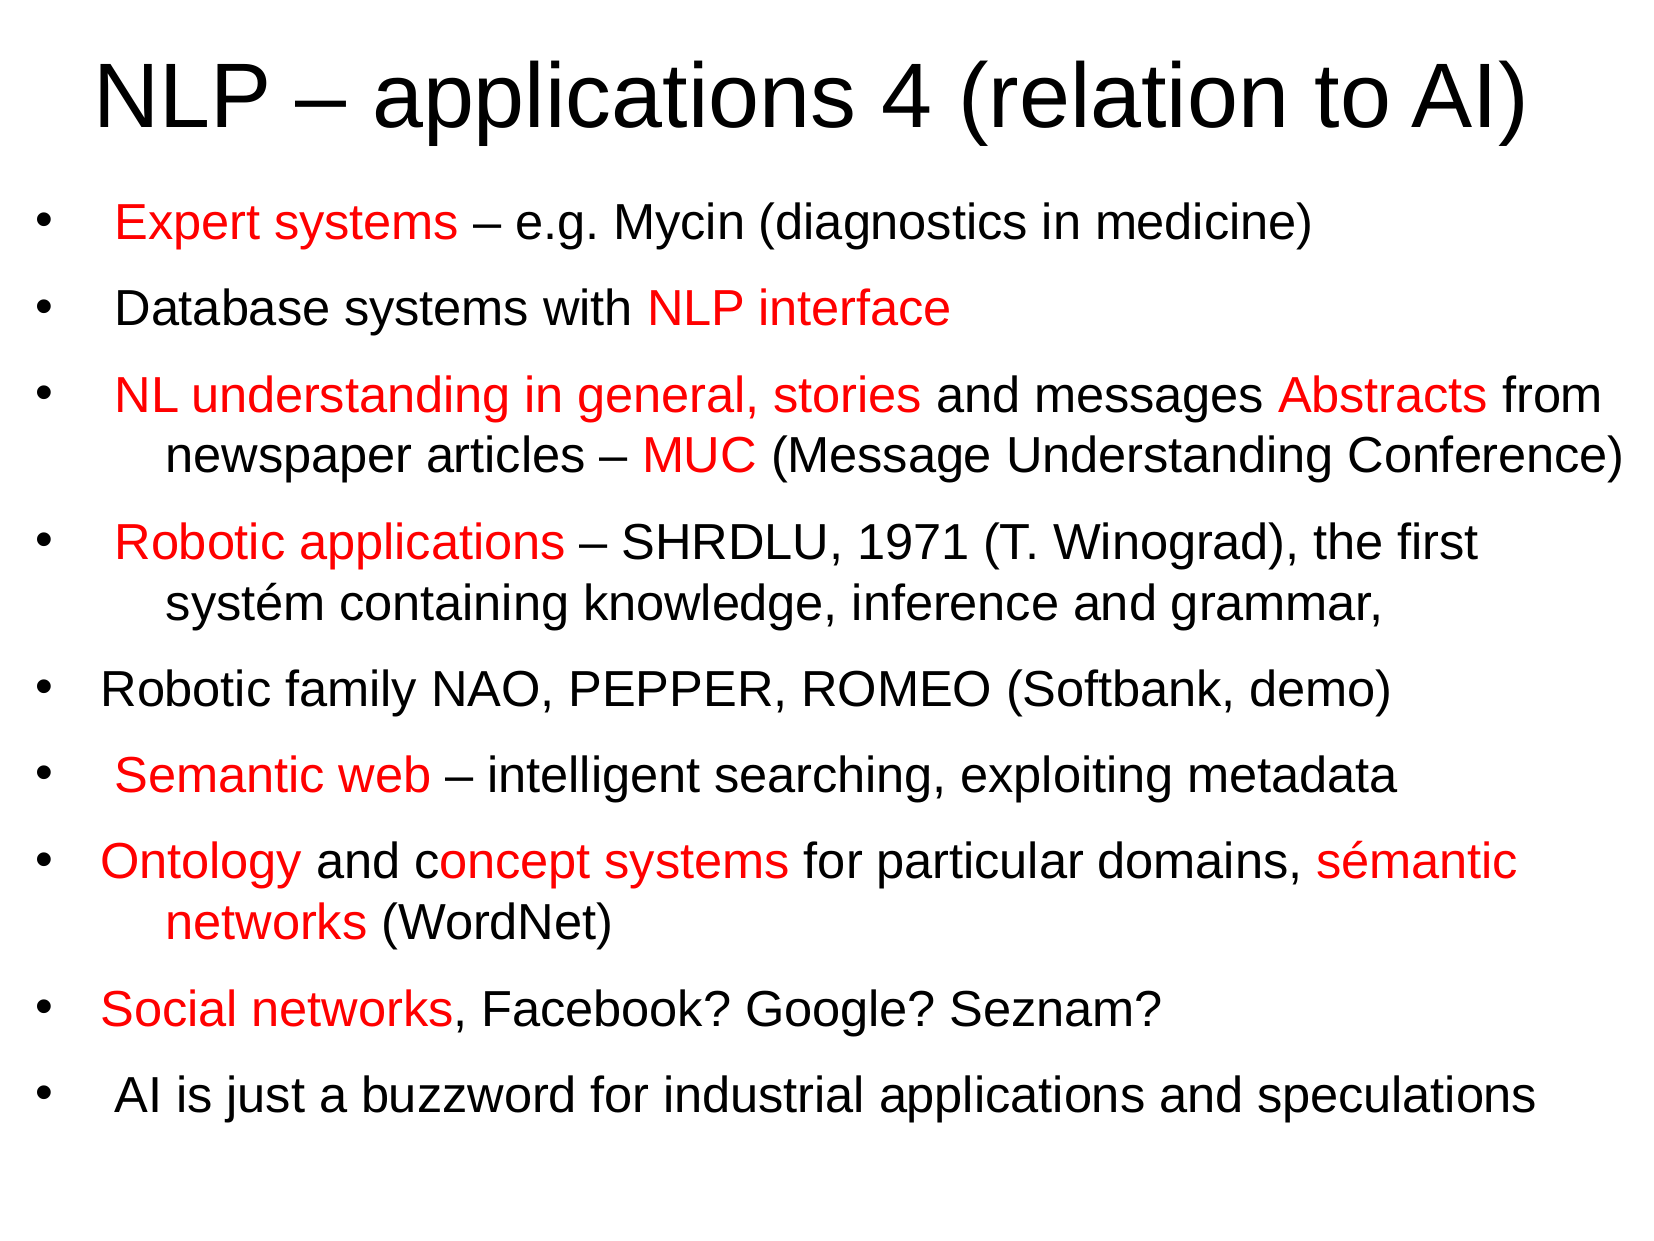

# NLP – applications 4 (relation to AI)
 Expert systems – e.g. Mycin (diagnostics in medicine)
 Database systems with NLP interface
 NL understanding in general, stories and messages Abstracts from newspaper articles – MUC (Message Understanding Conference)
 Robotic applications – SHRDLU, 1971 (T. Winograd), the first systém containing knowledge, inference and grammar,
Robotic family NAO, PEPPER, ROMEO (Softbank, demo)
 Semantic web – intelligent searching, exploiting metadata
Ontology and concept systems for particular domains, sémantic networks (WordNet)
Social networks, Facebook? Google? Seznam?
 AI is just a buzzword for industrial applications and speculations